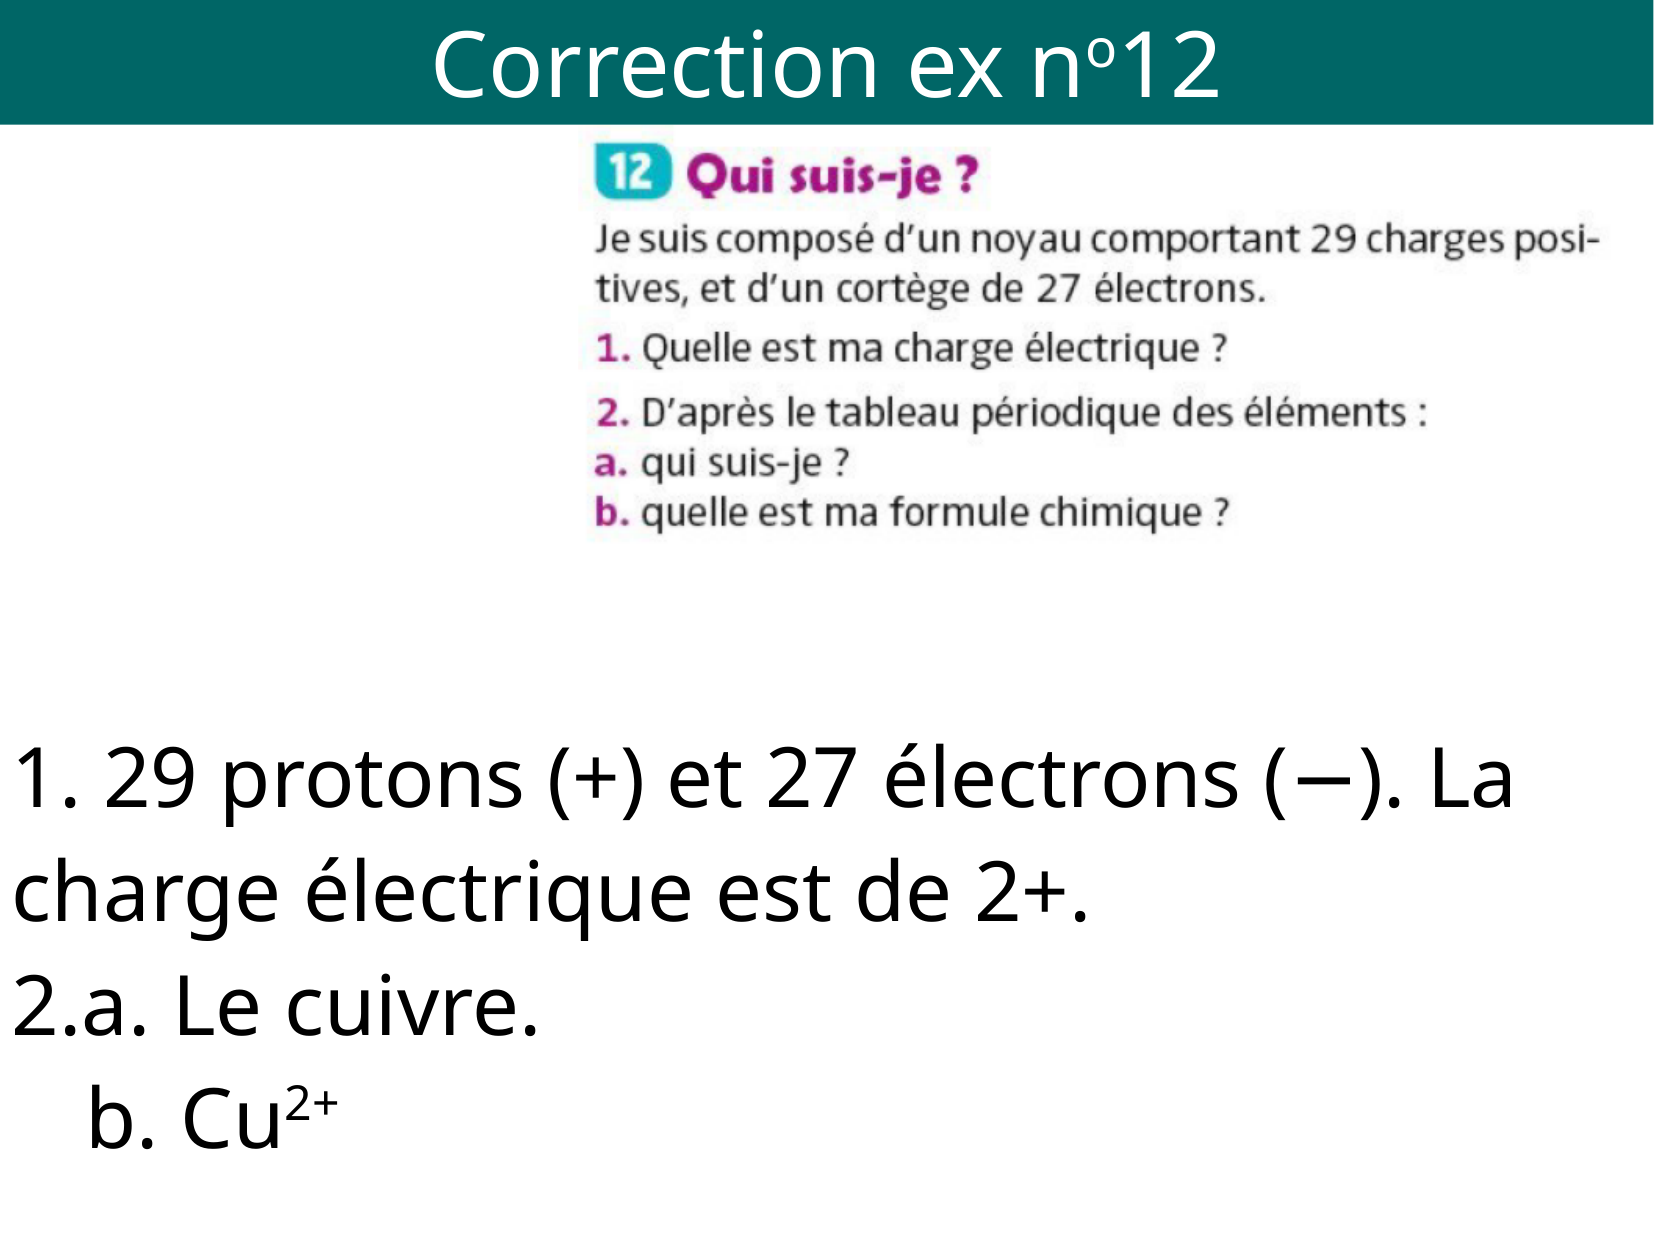

# Correction ex no12
1. 29 protons (+) et 27 électrons (−). La charge électrique est de 2+.
2.a. Le cuivre.
	b. Cu2+